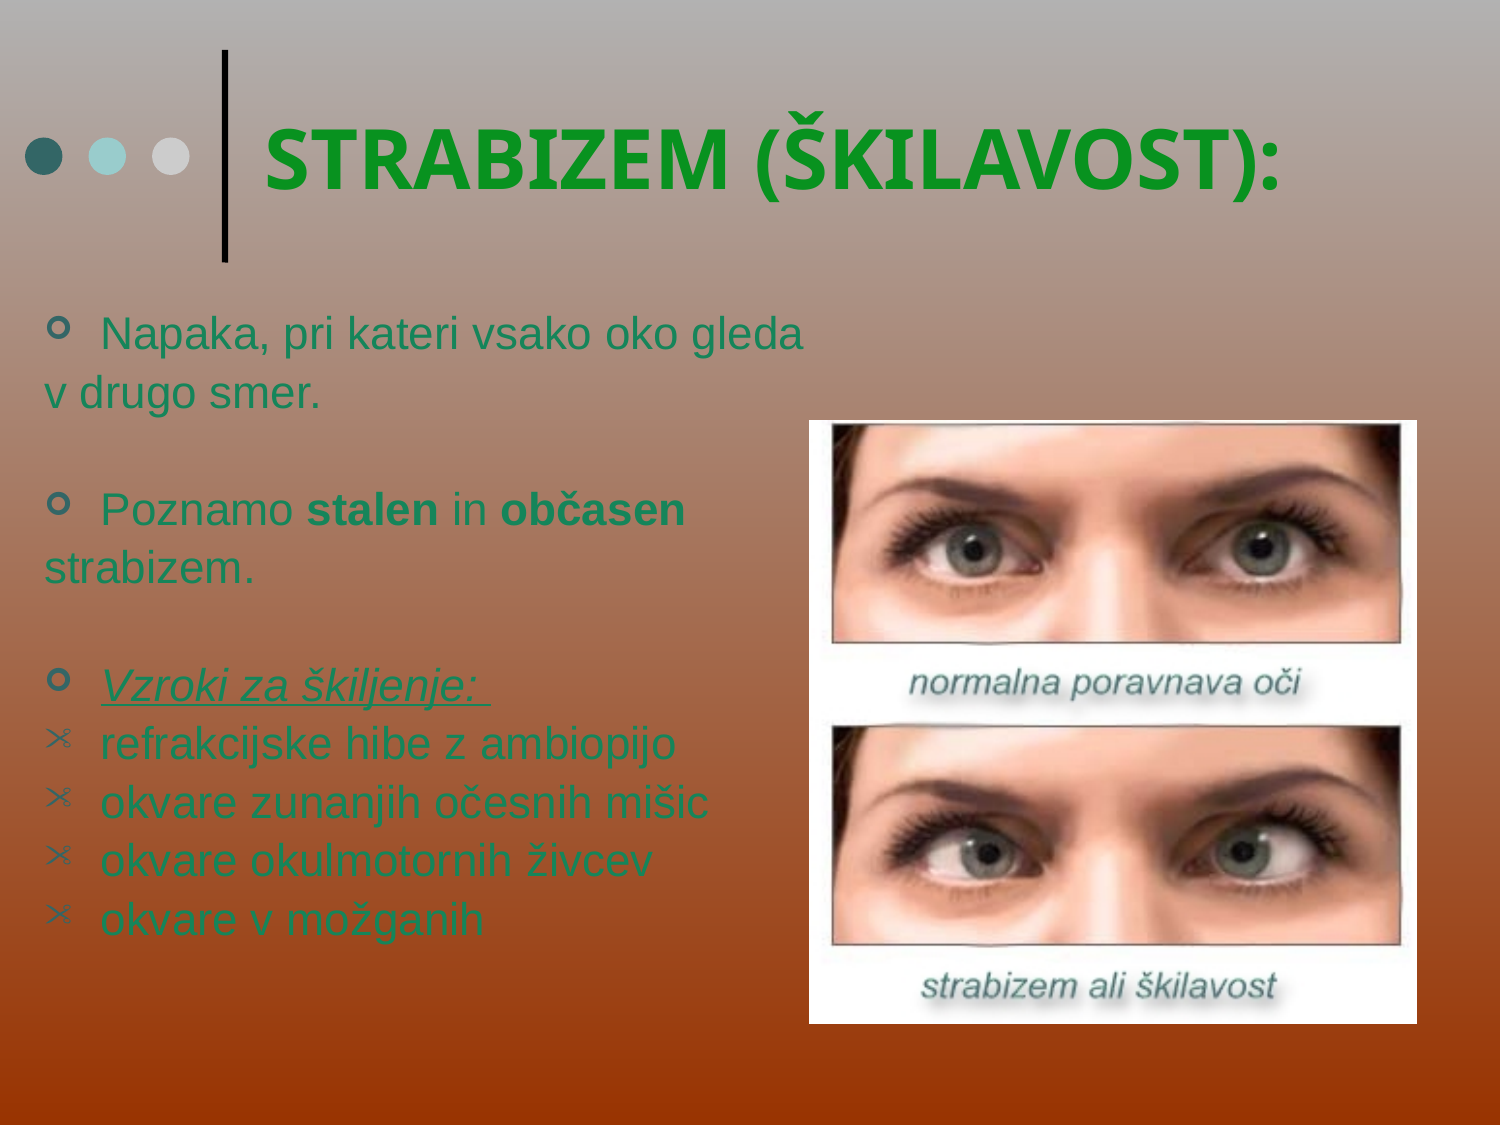

# STRABIZEM (ŠKILAVOST):
Napaka, pri kateri vsako oko gleda
v drugo smer.
Poznamo stalen in občasen
strabizem.
Vzroki za škiljenje:
refrakcijske hibe z ambiopijo
okvare zunanjih očesnih mišic
okvare okulmotornih živcev
okvare v možganih